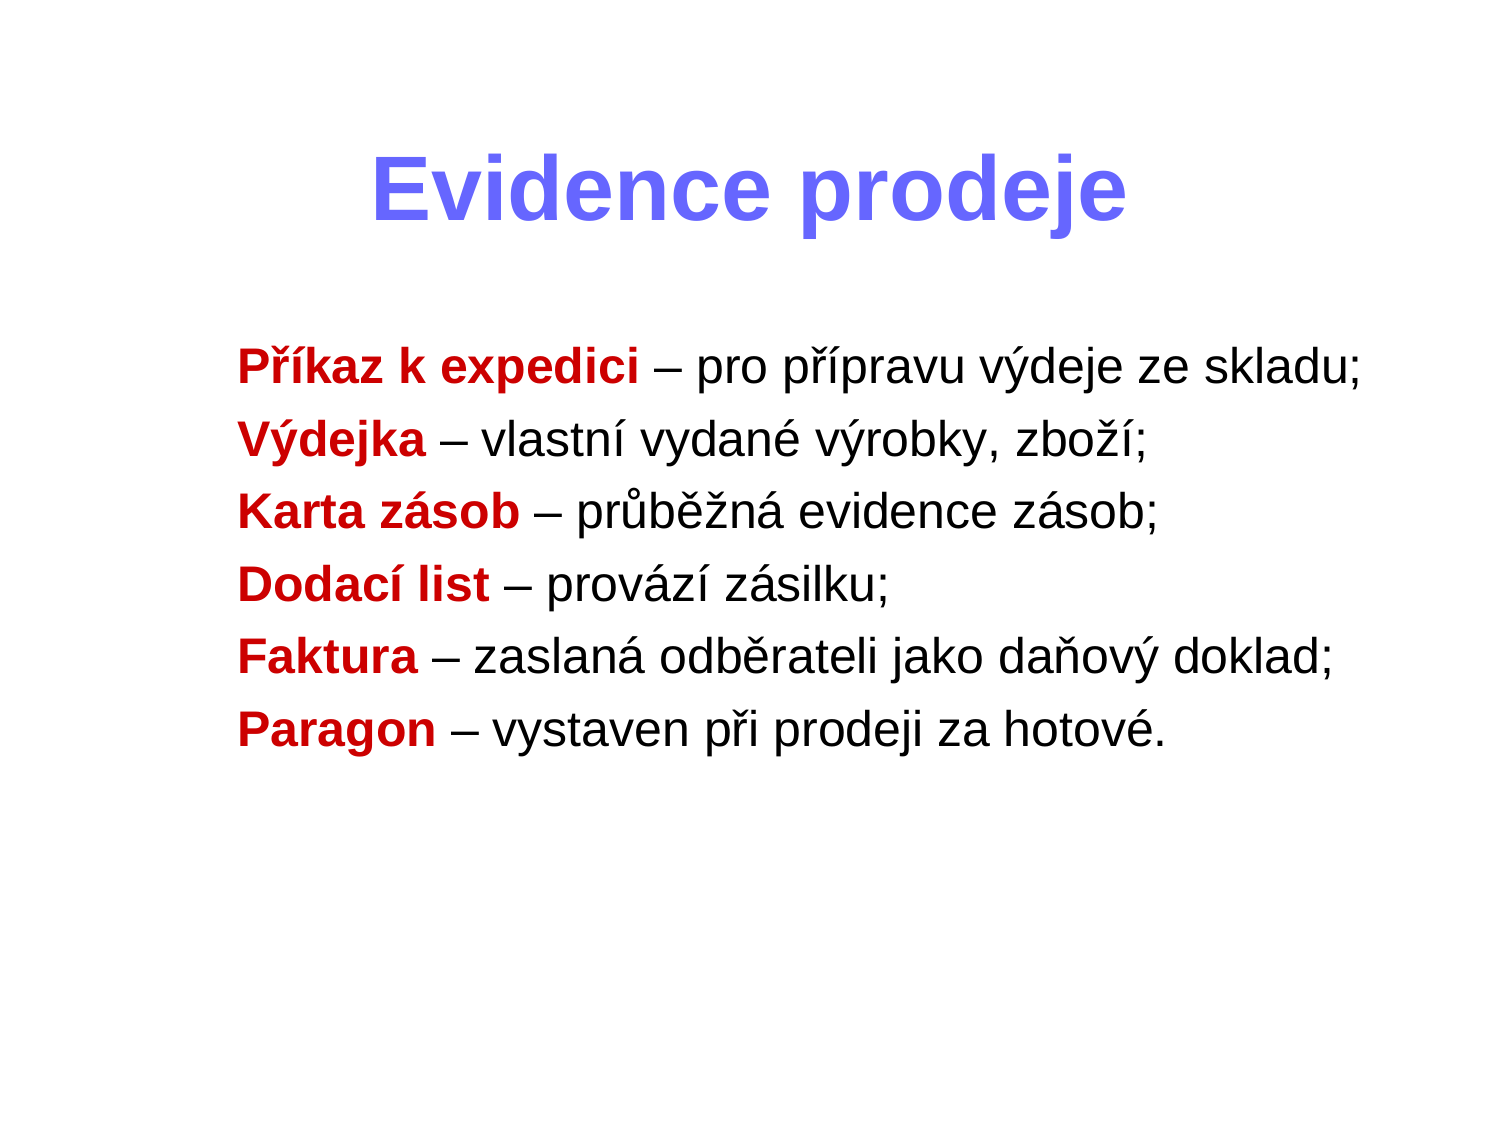

# Evidence prodeje
Příkaz k expedici – pro přípravu výdeje ze skladu;
Výdejka – vlastní vydané výrobky, zboží;
Karta zásob – průběžná evidence zásob;
Dodací list – provází zásilku;
Faktura – zaslaná odběrateli jako daňový doklad;
Paragon – vystaven při prodeji za hotové.